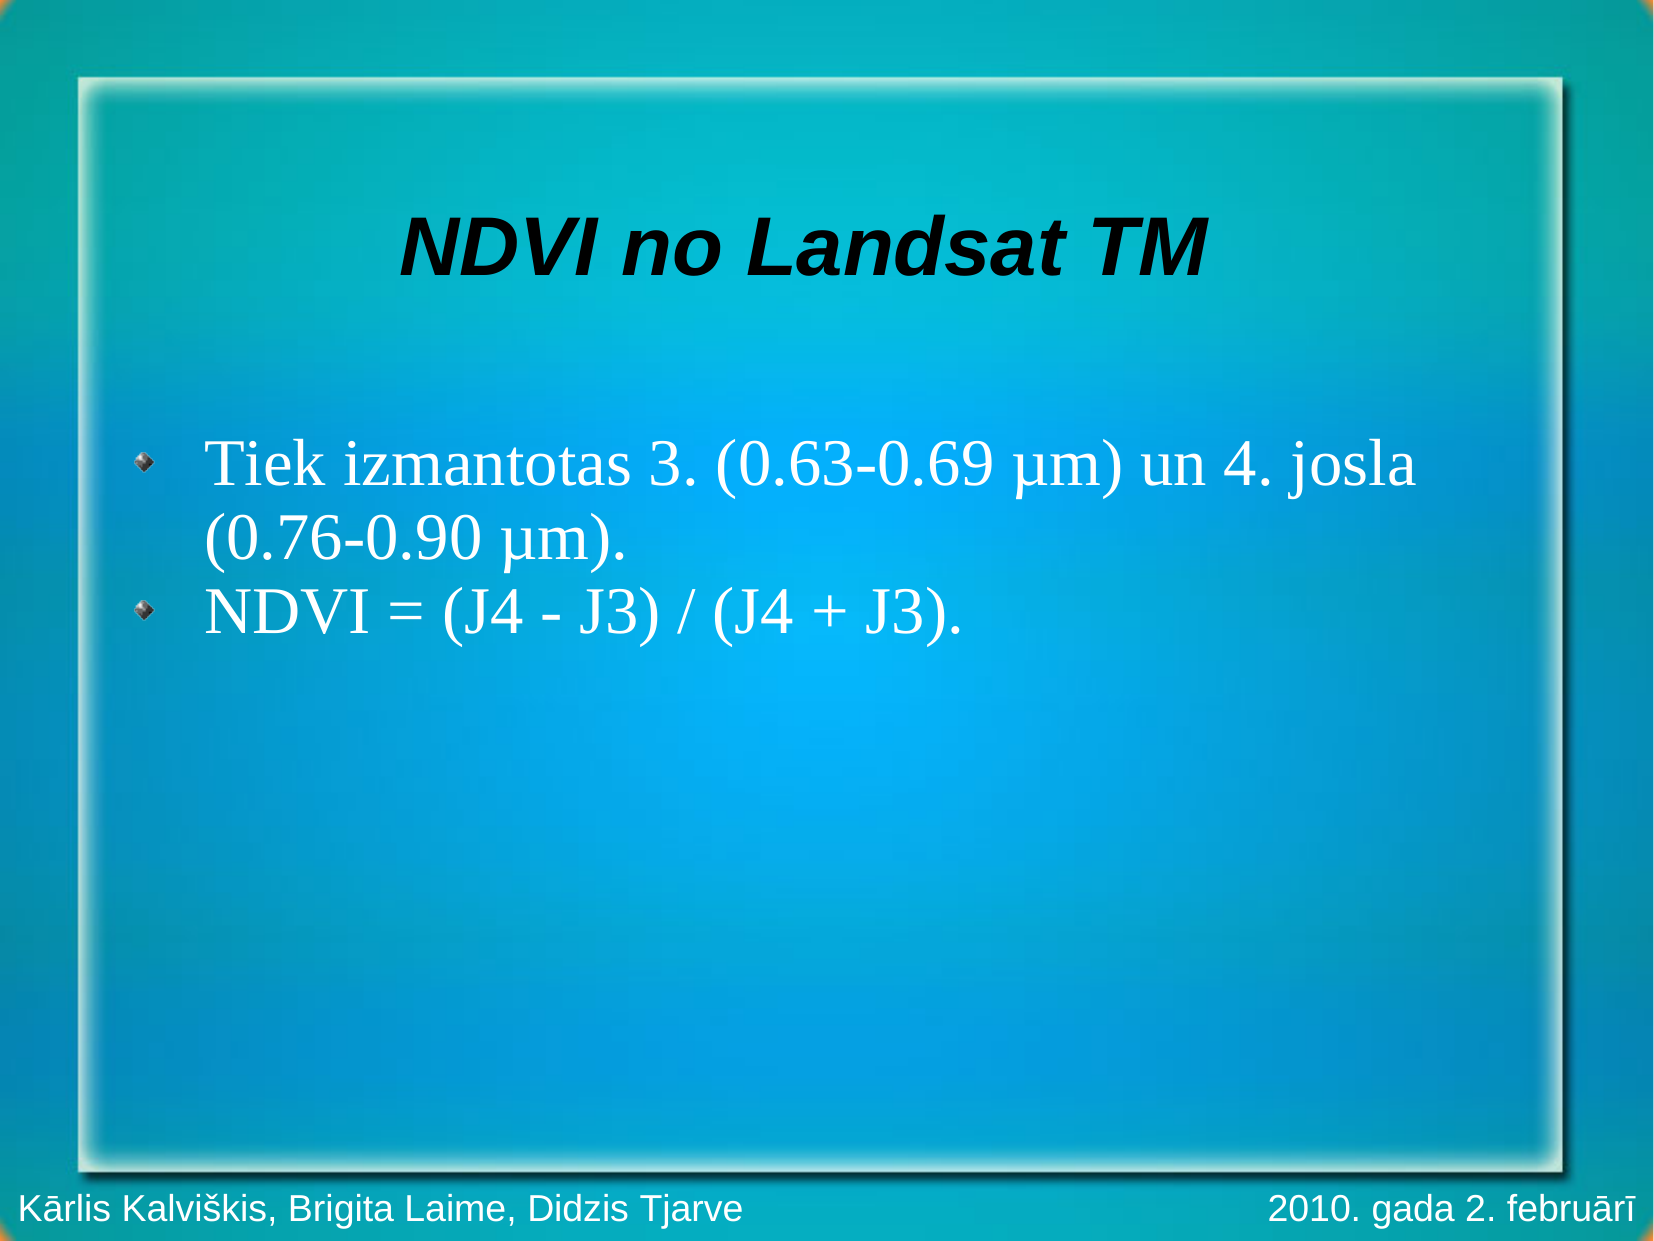

# NDVI no Landsat TM
Tiek izmantotas 3. (0.63-0.69 µm) un 4. josla (0.76-0.90 µm).
NDVI = (J4 - J3) / (J4 + J3).